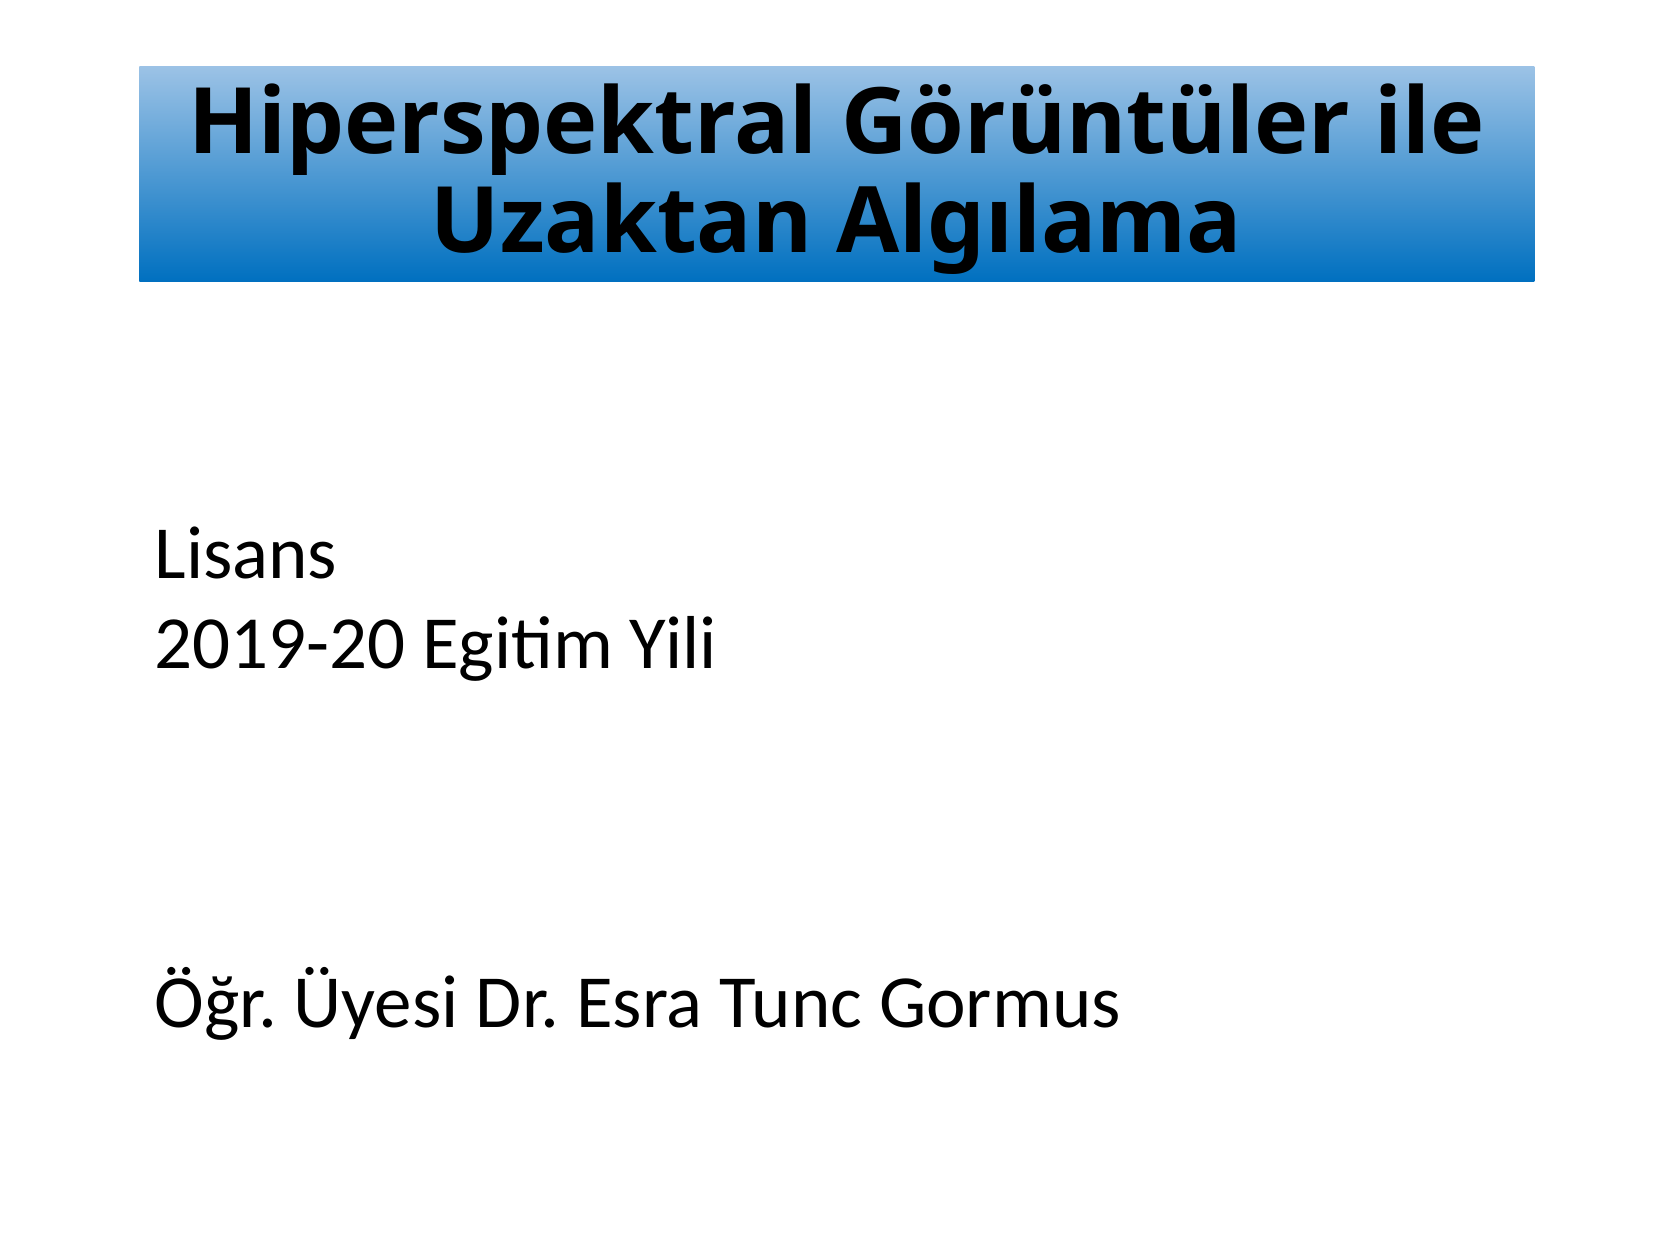

# Hiperspektral Görüntüler ile Uzaktan Algılama
Lisans
2019-20 Egitim Yili
Öğr. Üyesi Dr. Esra Tunc Gormus